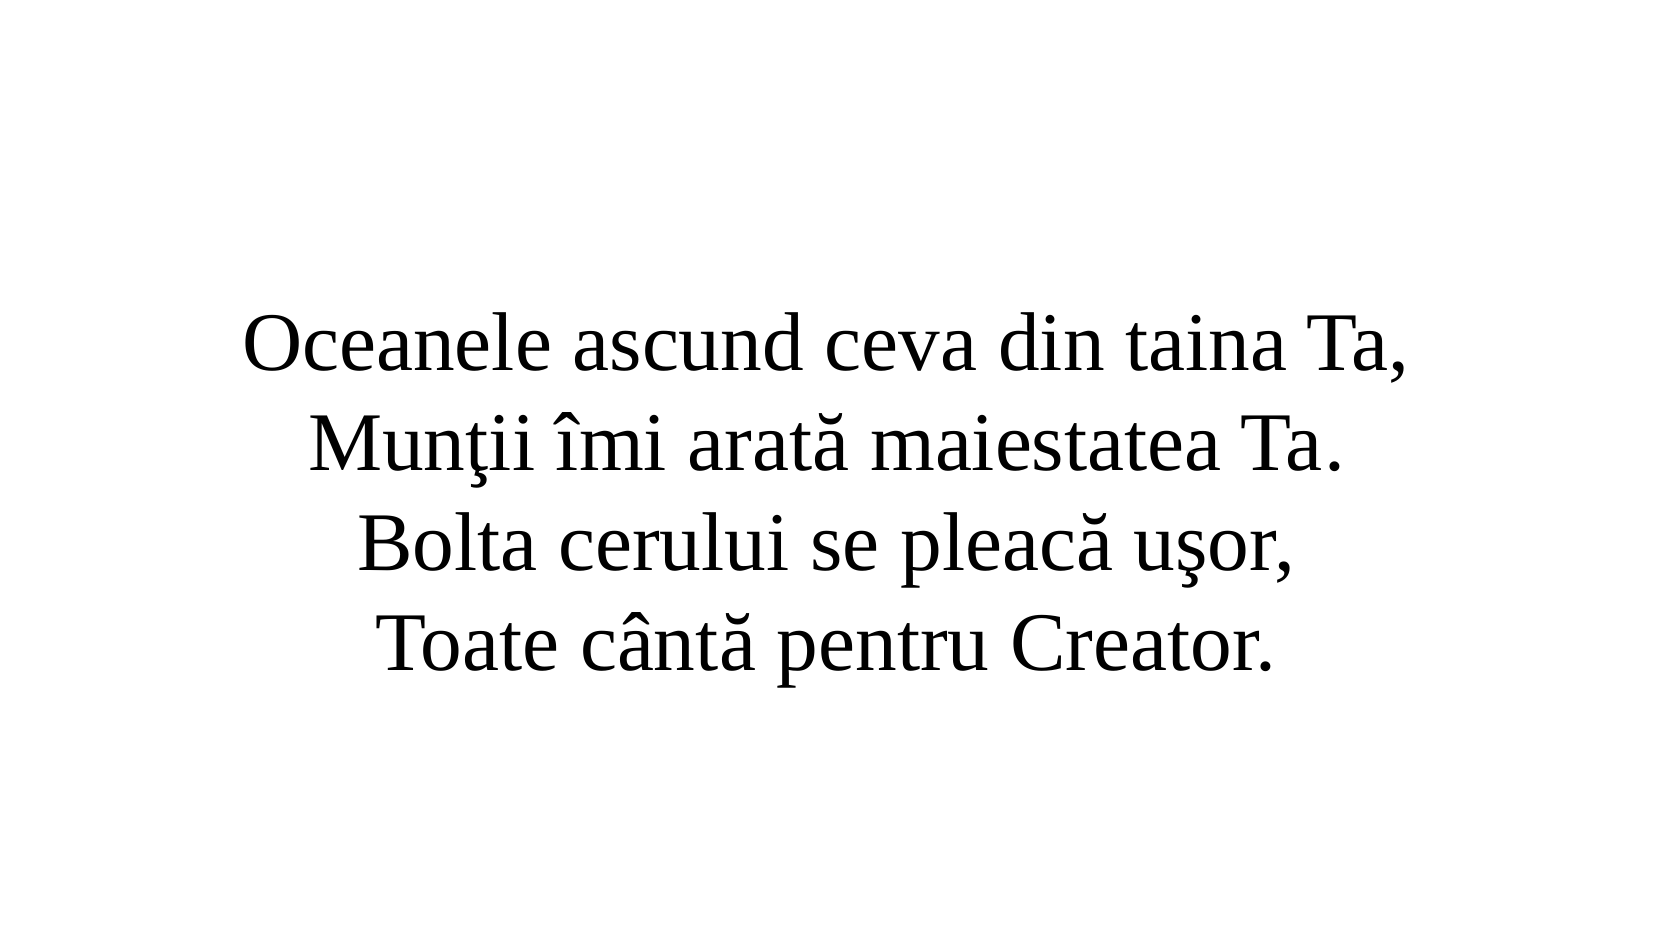

# Oceanele ascund ceva din taina Ta, Munţii îmi arată maiestatea Ta. Bolta cerului se pleacă uşor, Toate cântă pentru Creator.